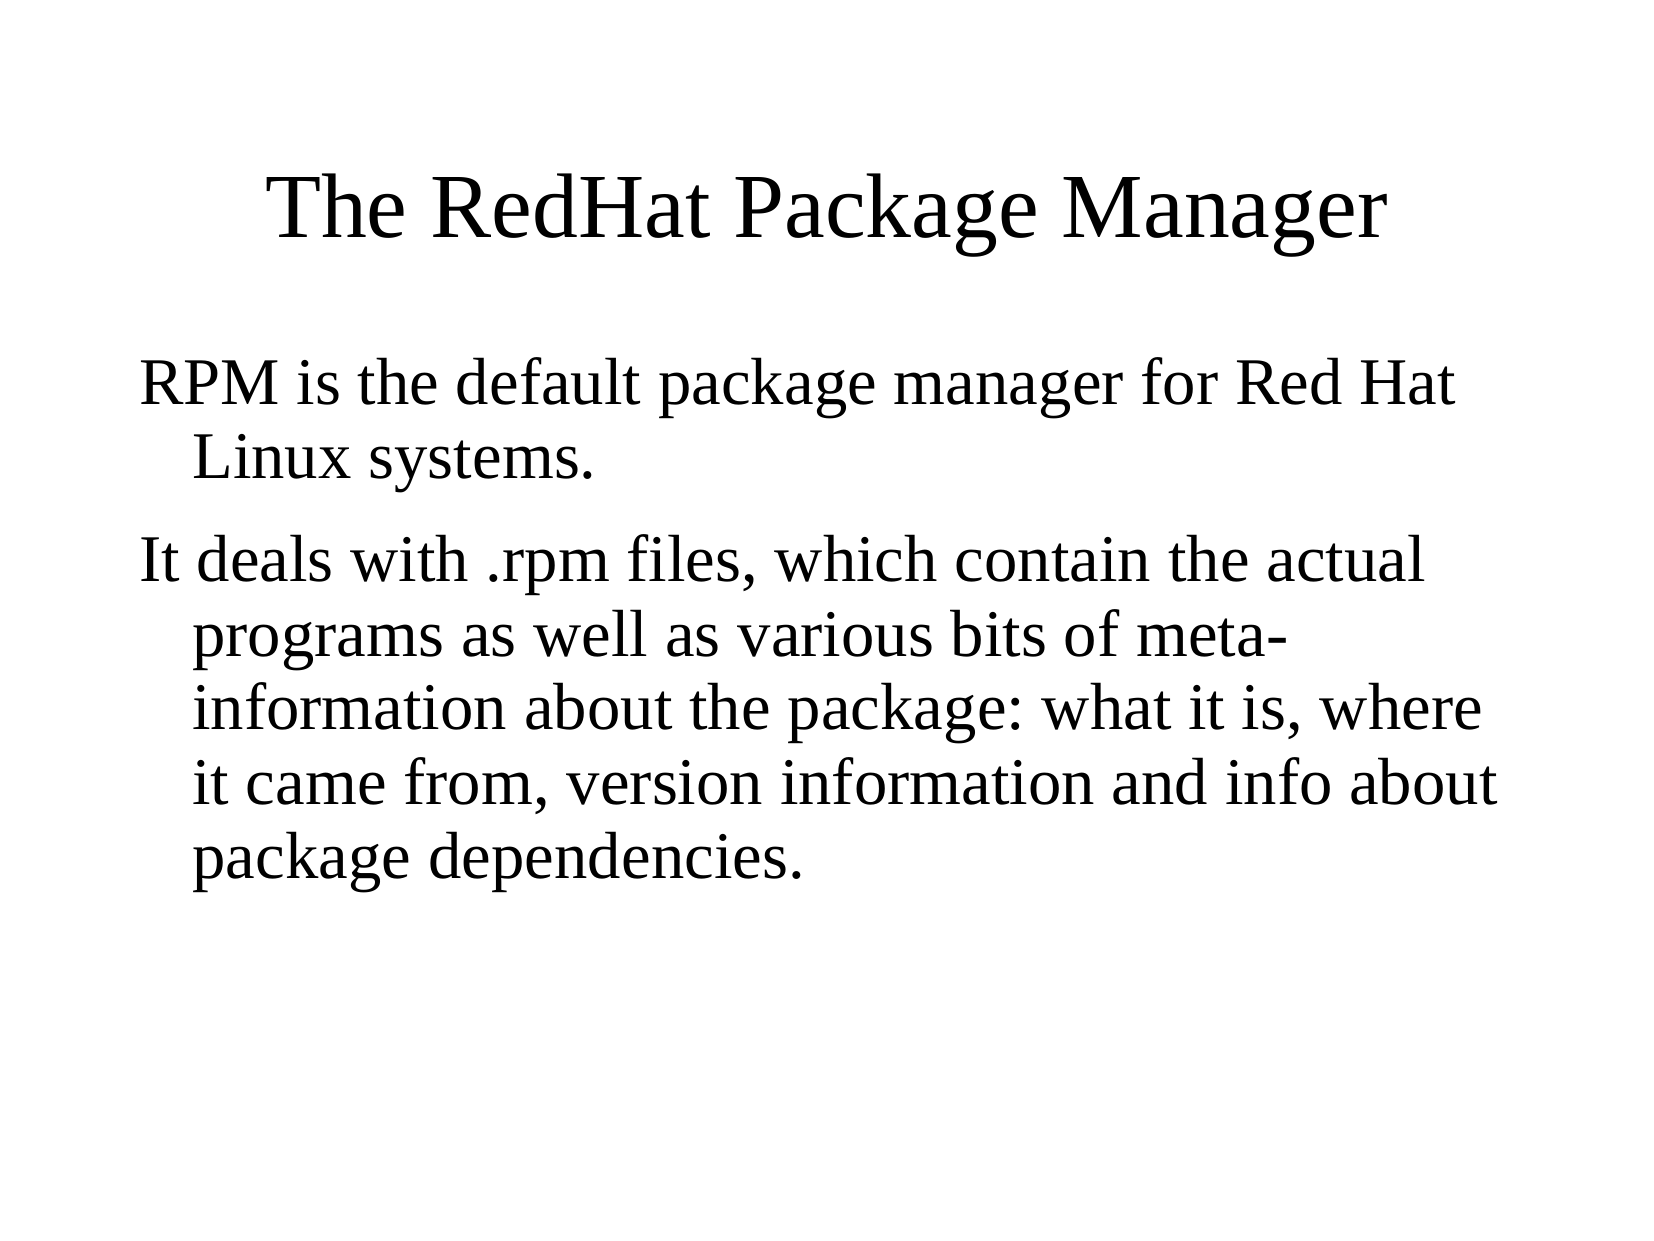

# The RedHat Package Manager
RPM is the default package manager for Red Hat Linux systems.
It deals with .rpm files, which contain the actual programs as well as various bits of meta-information about the package: what it is, where it came from, version information and info about package dependencies.